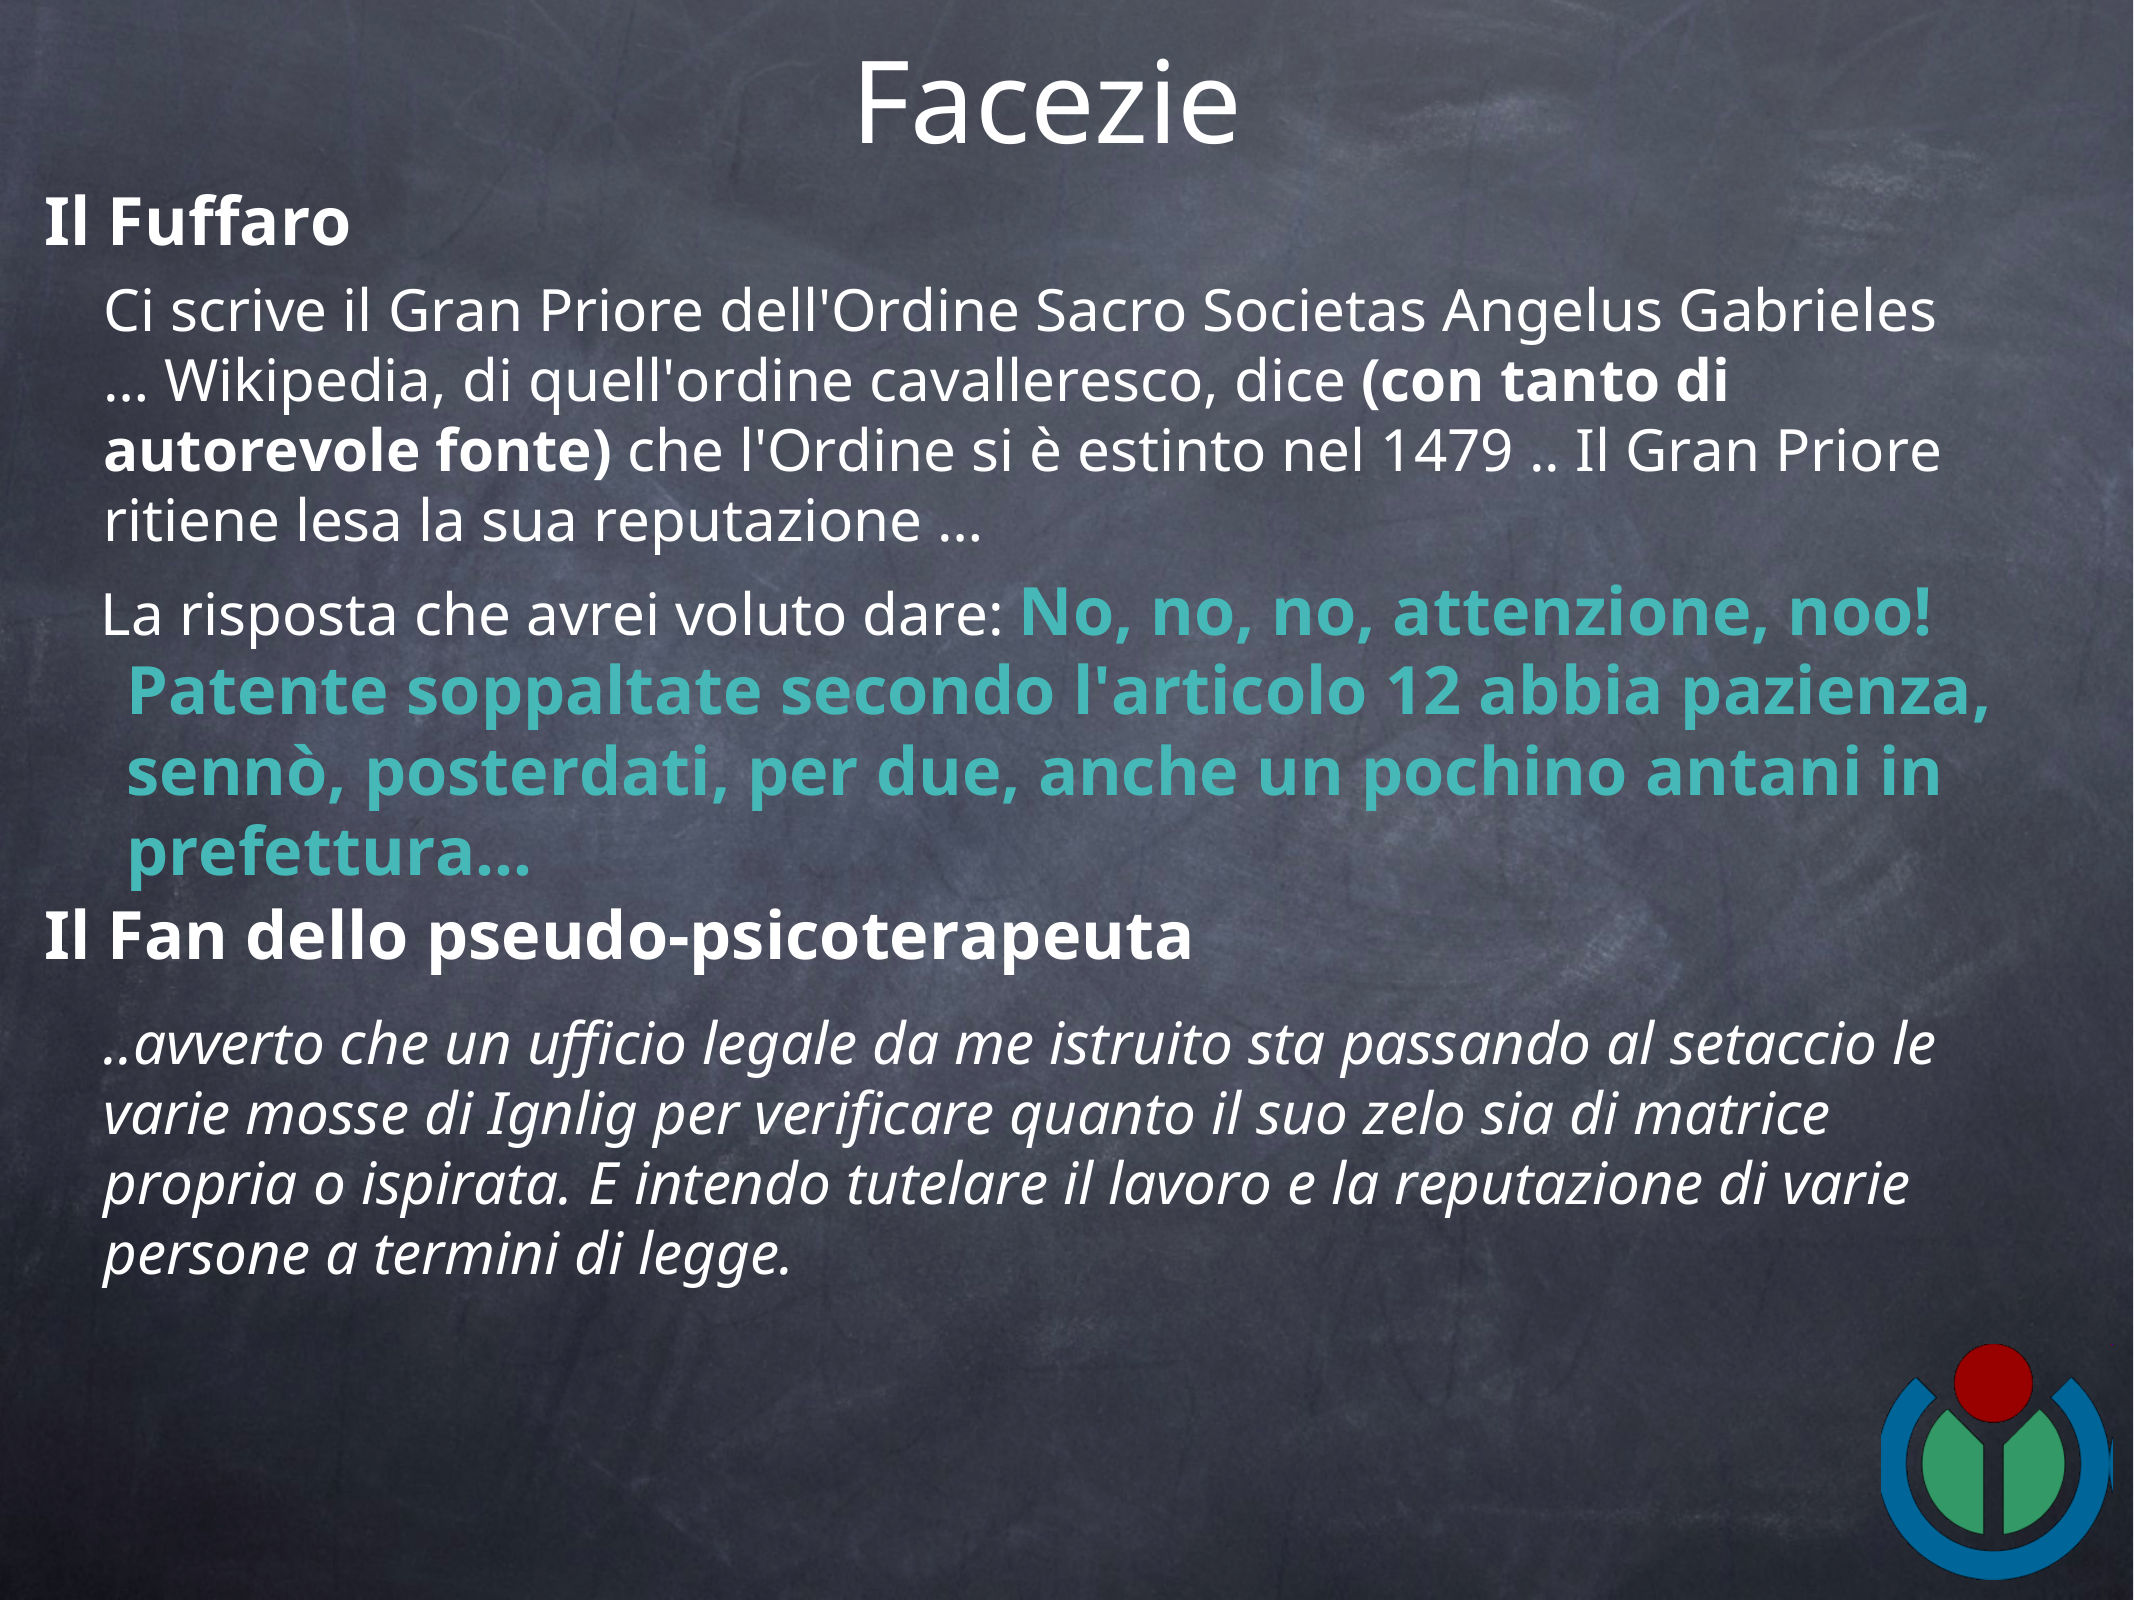

Facezie
Il Fuffaro
Ci scrive il Gran Priore dell'Ordine Sacro Societas Angelus Gabrieles … Wikipedia, di quell'ordine cavalleresco, dice (con tanto di autorevole fonte) che l'Ordine si è estinto nel 1479 .. Il Gran Priore ritiene lesa la sua reputazione …
 La risposta che avrei voluto dare: No, no, no, attenzione, noo! Patente soppaltate secondo l'articolo 12 abbia pazienza, sennò, posterdati, per due, anche un pochino antani in prefettura...
Il Fan dello pseudo-psicoterapeuta
..avverto che un ufficio legale da me istruito sta passando al setaccio le varie mosse di Ignlig per verificare quanto il suo zelo sia di matrice propria o ispirata. E intendo tutelare il lavoro e la reputazione di varie persone a termini di legge.